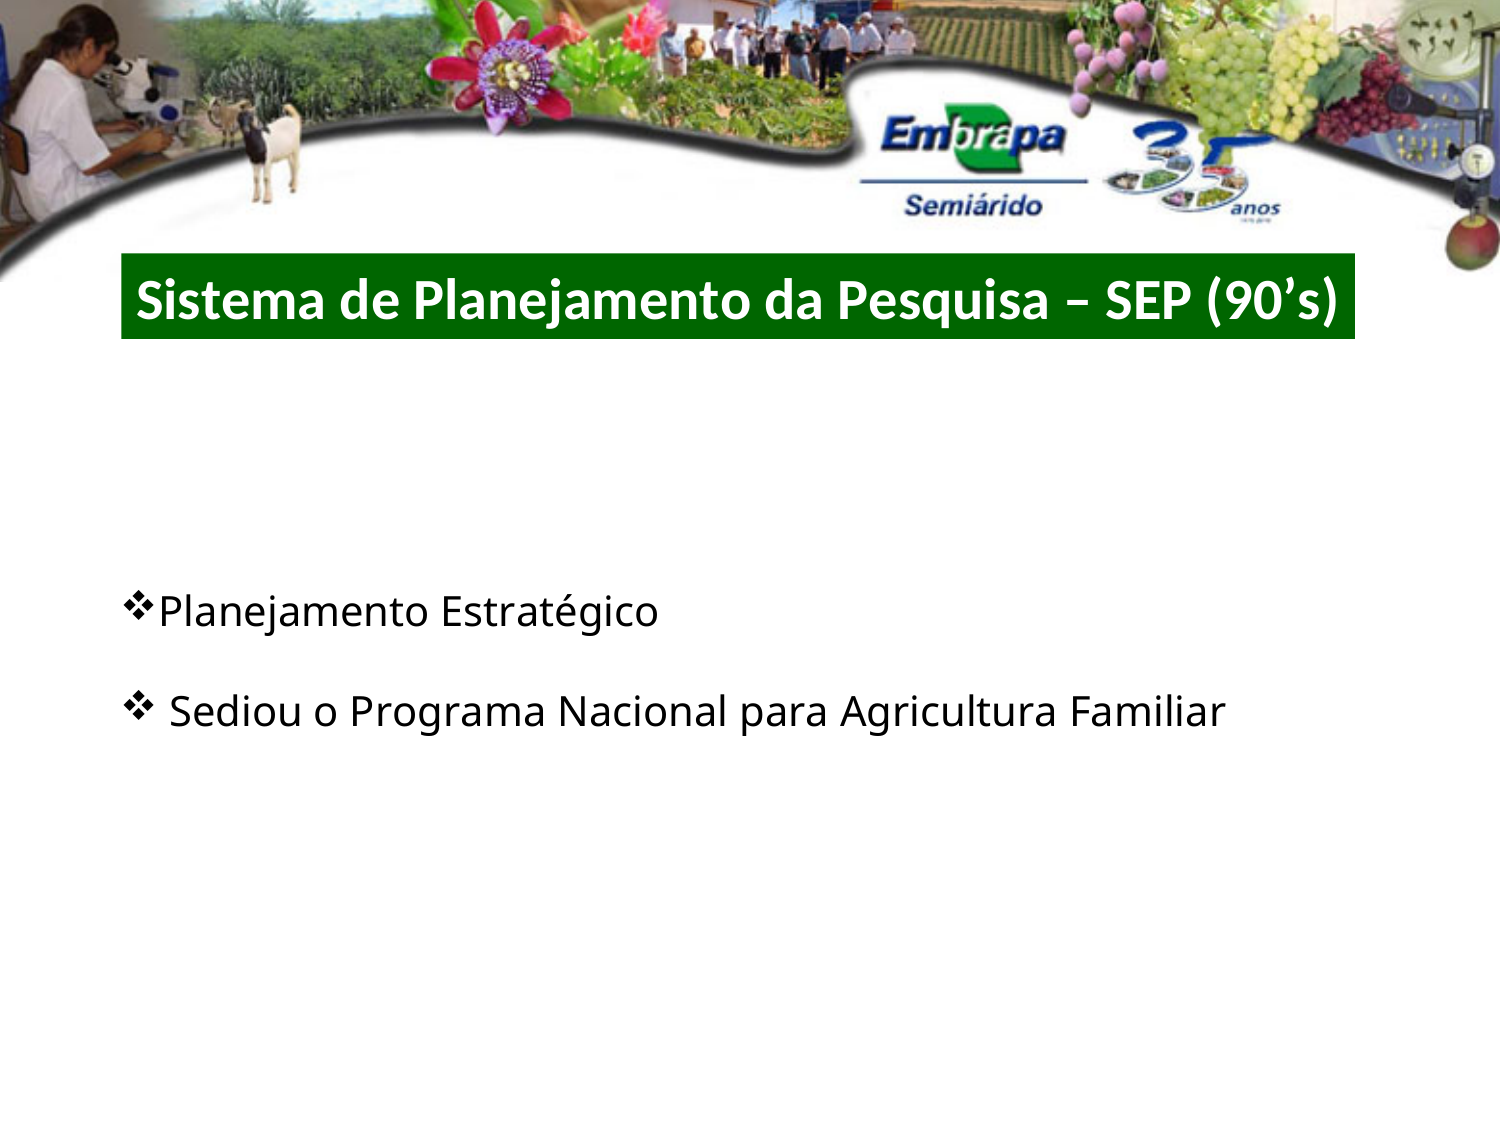

Sistema de Planejamento da Pesquisa – SEP (90’s)
Planejamento Estratégico
 Sediou o Programa Nacional para Agricultura Familiar